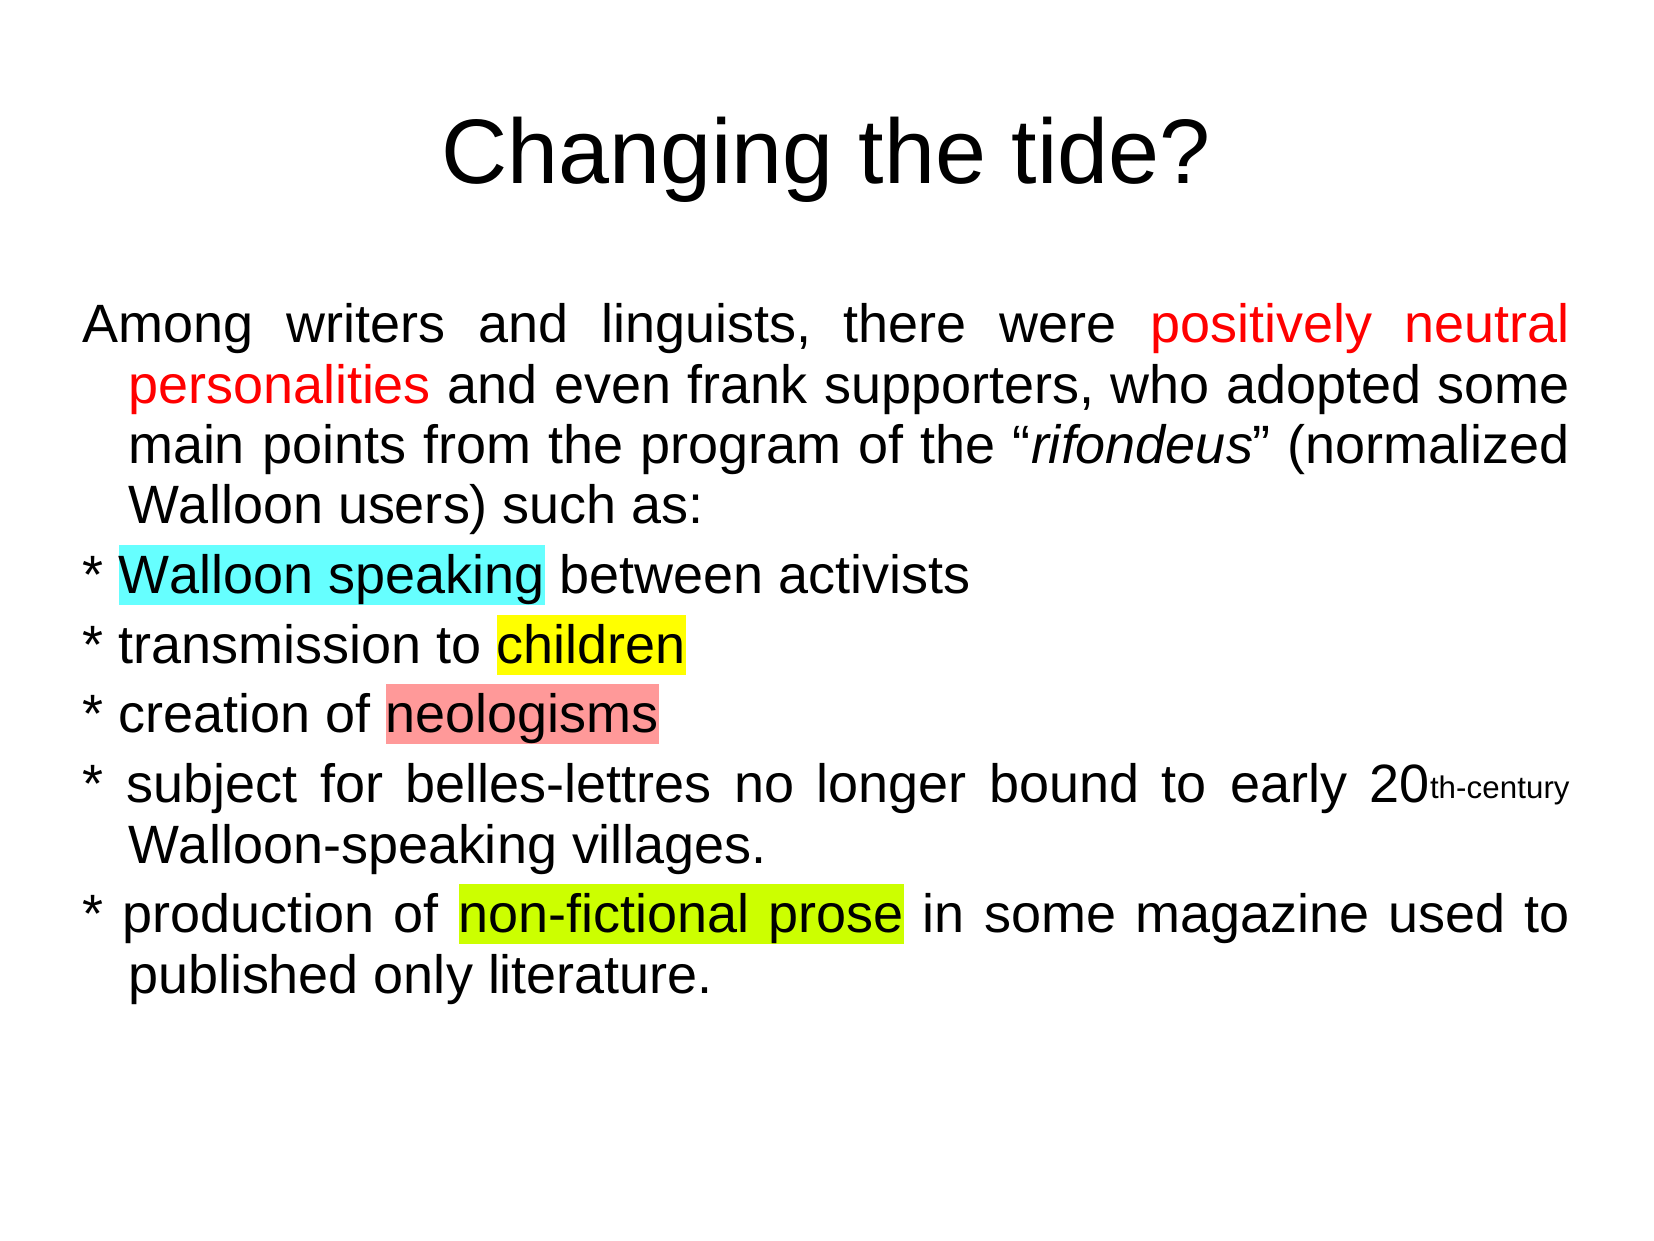

# Changing the tide?
Among writers and linguists, there were positively neutral personalities and even frank supporters, who adopted some main points from the program of the “rifondeus” (normalized Walloon users) such as:
* Walloon speaking between activists
* transmission to children
* creation of neologisms
* subject for belles-lettres no longer bound to early 20th-century Walloon-speaking villages.
* production of non-fictional prose in some magazine used to published only literature.